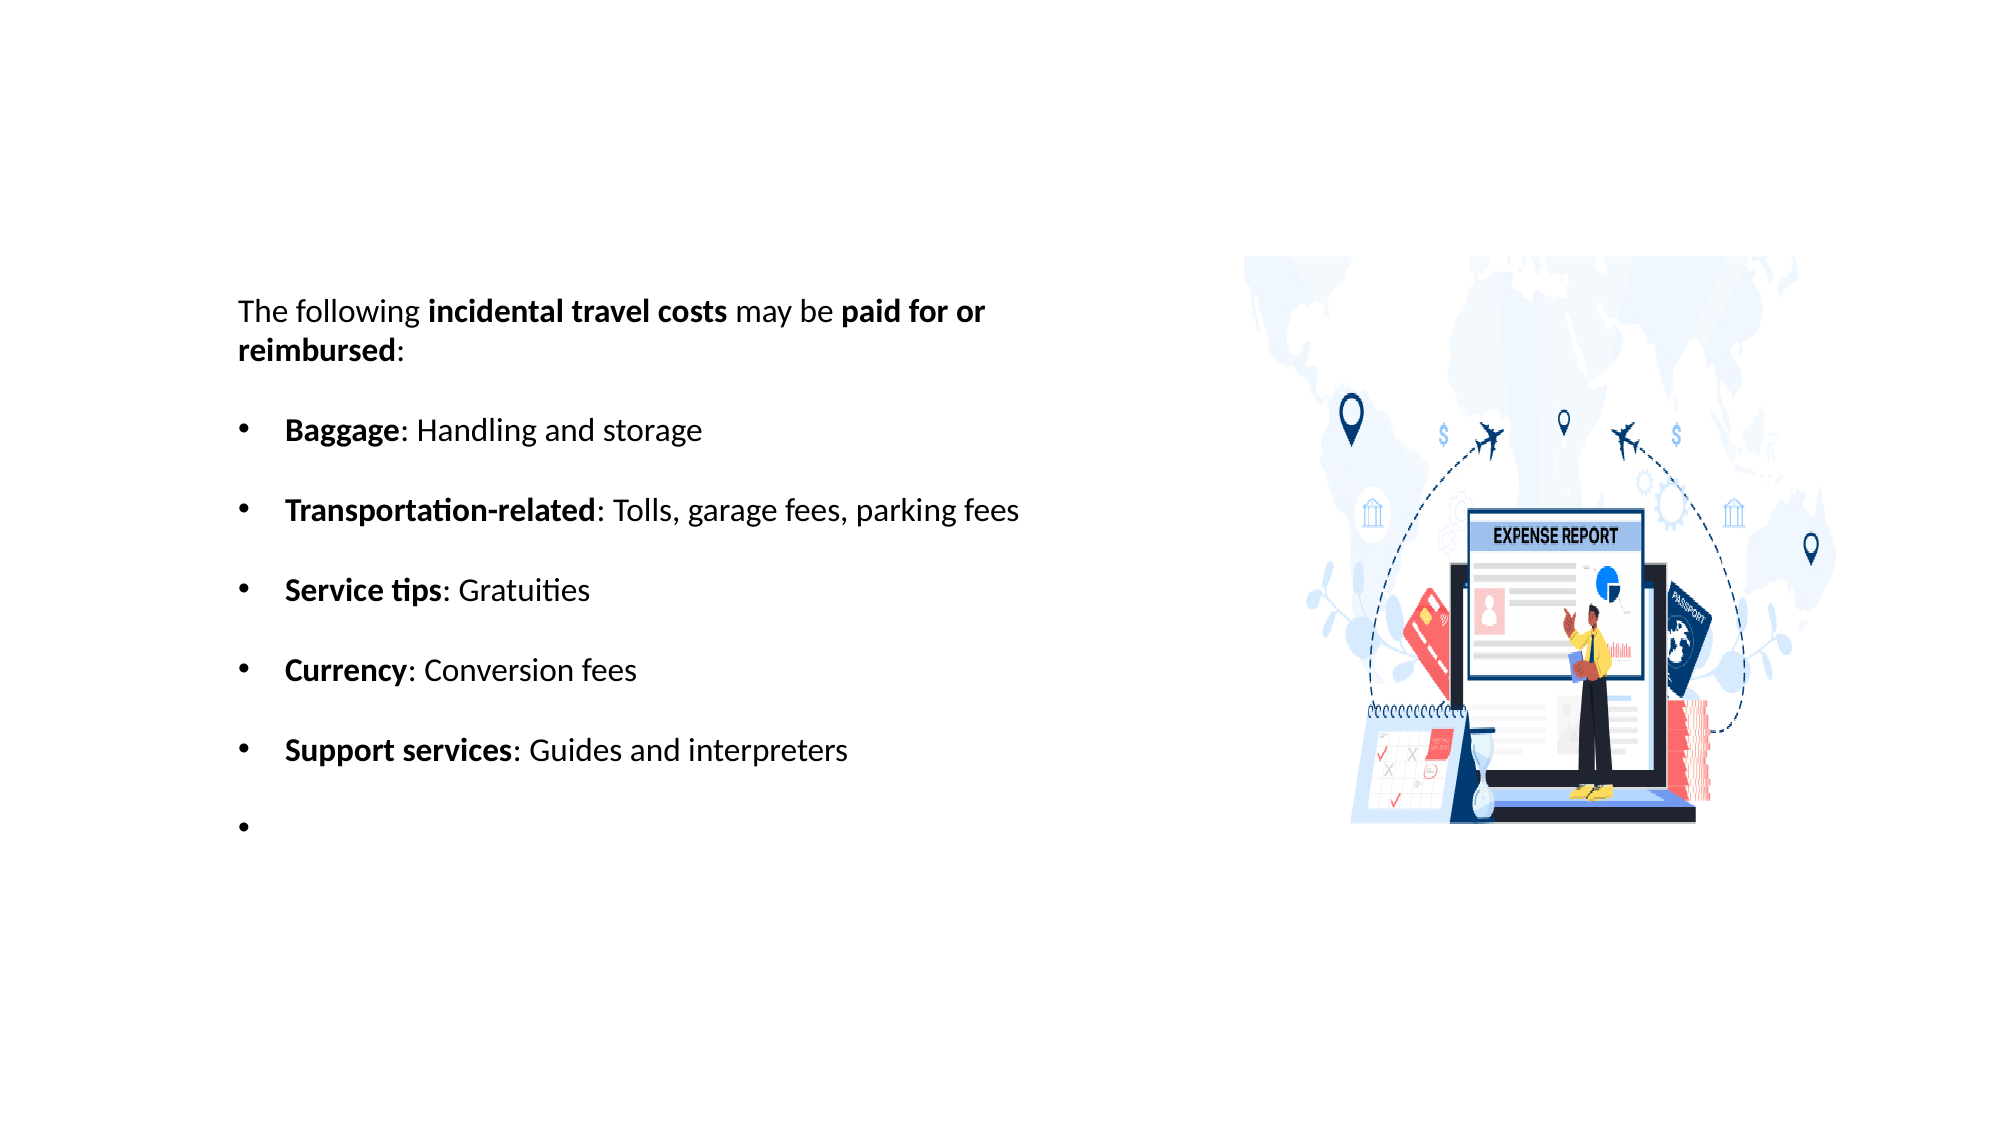

# Other Travel Expenses
The following incidental travel costs may be paid for or reimbursed:
Baggage: Handling and storage
Transportation-related: Tolls, garage fees, parking fees
Service tips: Gratuities
Currency: Conversion fees
Support services: Guides and interpreters